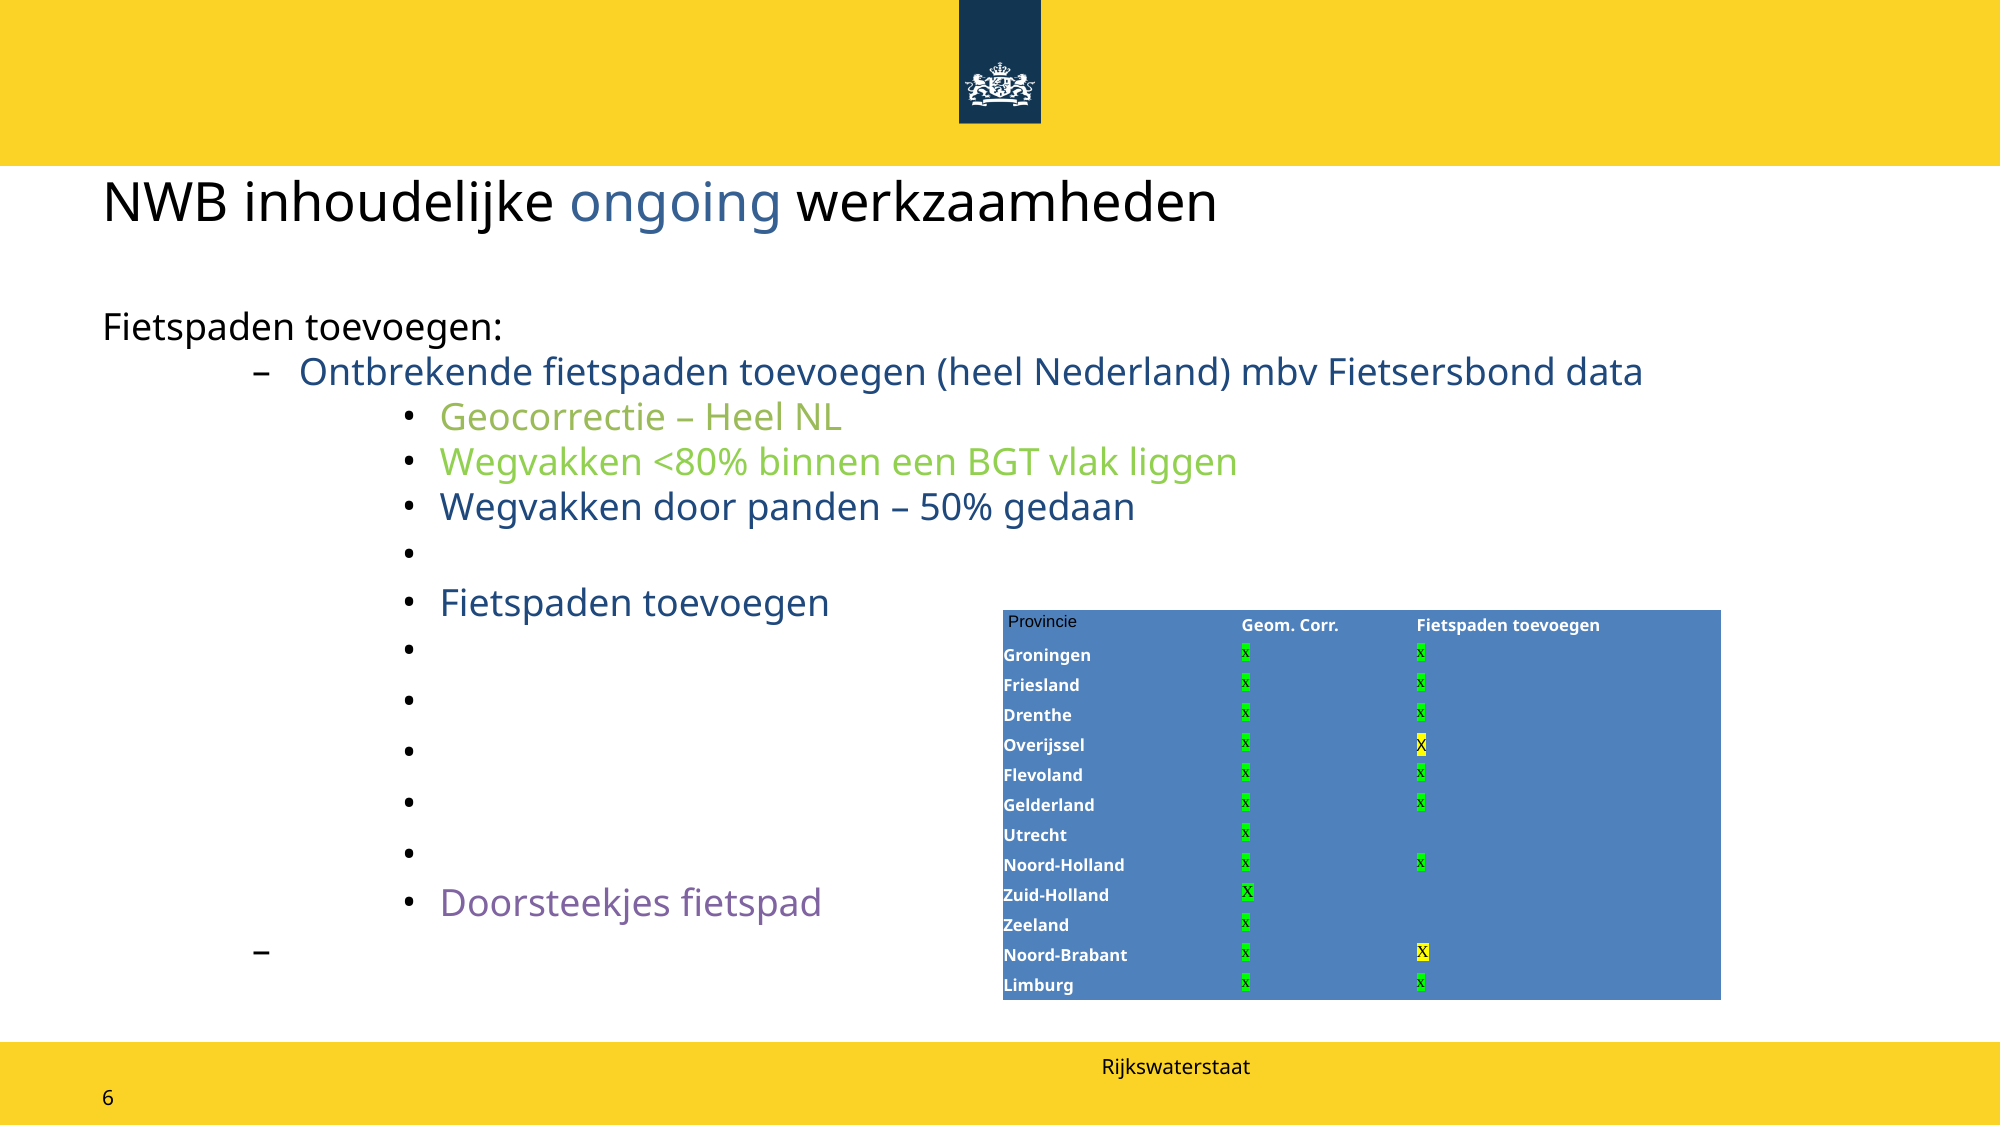

# NWB inhoudelijke ongoing werkzaamheden
Fietspaden toevoegen:
Ontbrekende fietspaden toevoegen (heel Nederland) mbv Fietsersbond data
Geocorrectie – Heel NL
Wegvakken <80% binnen een BGT vlak liggen
Wegvakken door panden – 50% gedaan
Fietspaden toevoegen
Doorsteekjes fietspad
| Provincie | Geom. Corr. | Fietspaden toevoegen |
| --- | --- | --- |
| Groningen | x | x |
| Friesland | x | x |
| Drenthe | x | x |
| Overijssel | x | X |
| Flevoland | x | x |
| Gelderland | x | x |
| Utrecht | x | |
| Noord-Holland | x | x |
| Zuid-Holland | X | |
| Zeeland | x | |
| Noord-Brabant | x | X |
| Limburg | x | x |